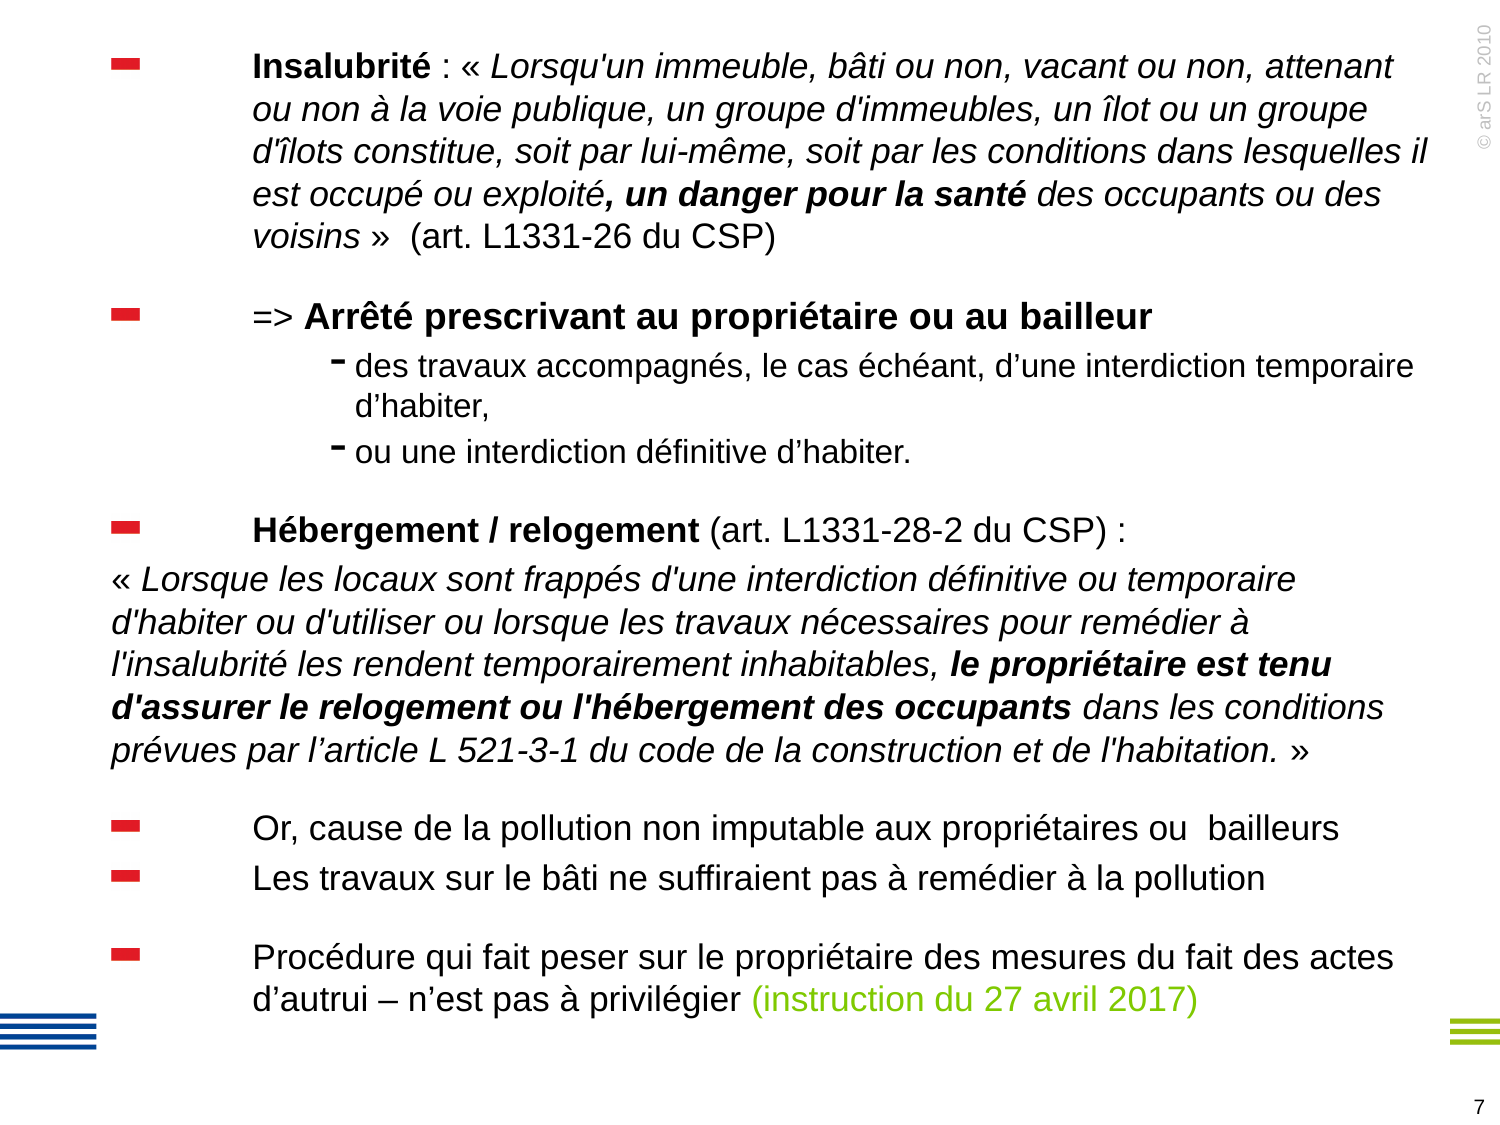

# Insalubrité : « Lorsqu'un immeuble, bâti ou non, vacant ou non, attenant ou non à la voie publique, un groupe d'immeubles, un îlot ou un groupe d'îlots constitue, soit par lui-même, soit par les conditions dans lesquelles il est occupé ou exploité, un danger pour la santé des occupants ou des voisins » (art. L1331-26 du CSP)
=> Arrêté prescrivant au propriétaire ou au bailleur
des travaux accompagnés, le cas échéant, d’une interdiction temporaire d’habiter,
ou une interdiction définitive d’habiter.
Hébergement / relogement (art. L1331-28-2 du CSP) :
« Lorsque les locaux sont frappés d'une interdiction définitive ou temporaire d'habiter ou d'utiliser ou lorsque les travaux nécessaires pour remédier à l'insalubrité les rendent temporairement inhabitables, le propriétaire est tenu d'assurer le relogement ou l'hébergement des occupants dans les conditions prévues par l’article L 521-3-1 du code de la construction et de l'habitation. »
Or, cause de la pollution non imputable aux propriétaires ou bailleurs
Les travaux sur le bâti ne suffiraient pas à remédier à la pollution
Procédure qui fait peser sur le propriétaire des mesures du fait des actes d’autrui – n’est pas à privilégier (instruction du 27 avril 2017)